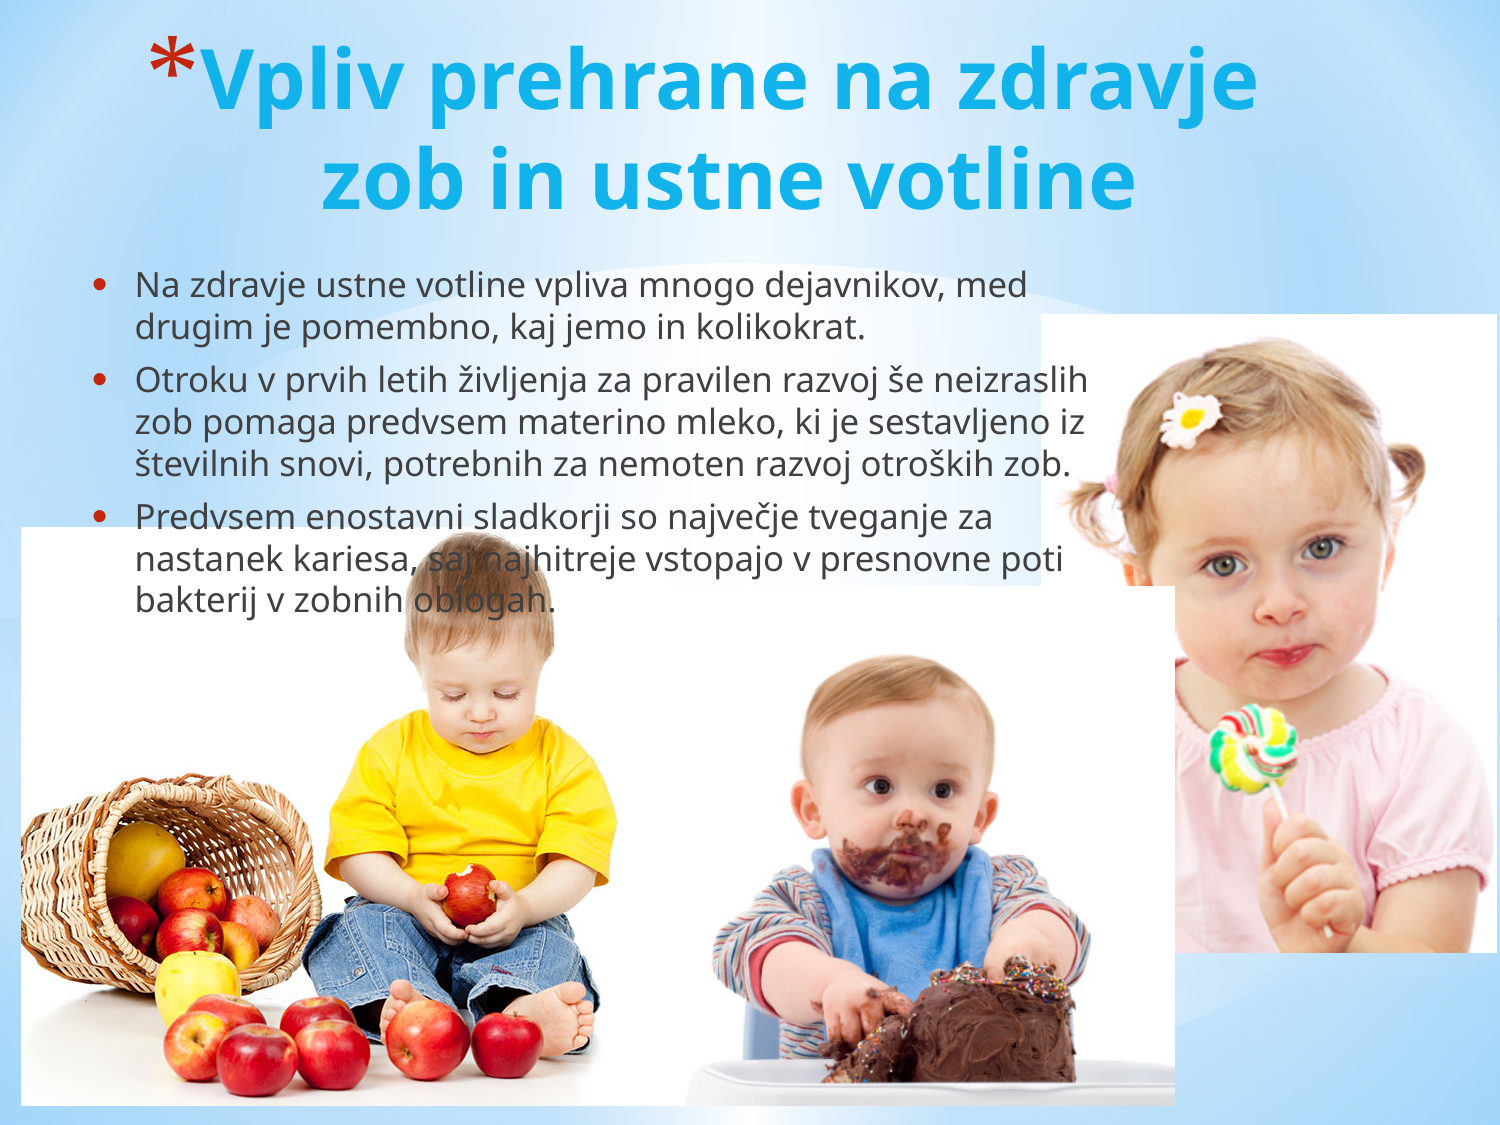

# Vpliv prehrane na zdravje zob in ustne votline
Na zdravje ustne votline vpliva mnogo dejavnikov, med drugim je pomembno, kaj jemo in kolikokrat.
Otroku v prvih letih življenja za pravilen razvoj še neizraslih zob pomaga predvsem materino mleko, ki je sestavljeno iz številnih snovi, potrebnih za nemoten razvoj otroških zob.
Predvsem enostavni sladkorji so največje tveganje za nastanek kariesa, saj najhitreje vstopajo v presnovne poti bakterij v zobnih oblogah.